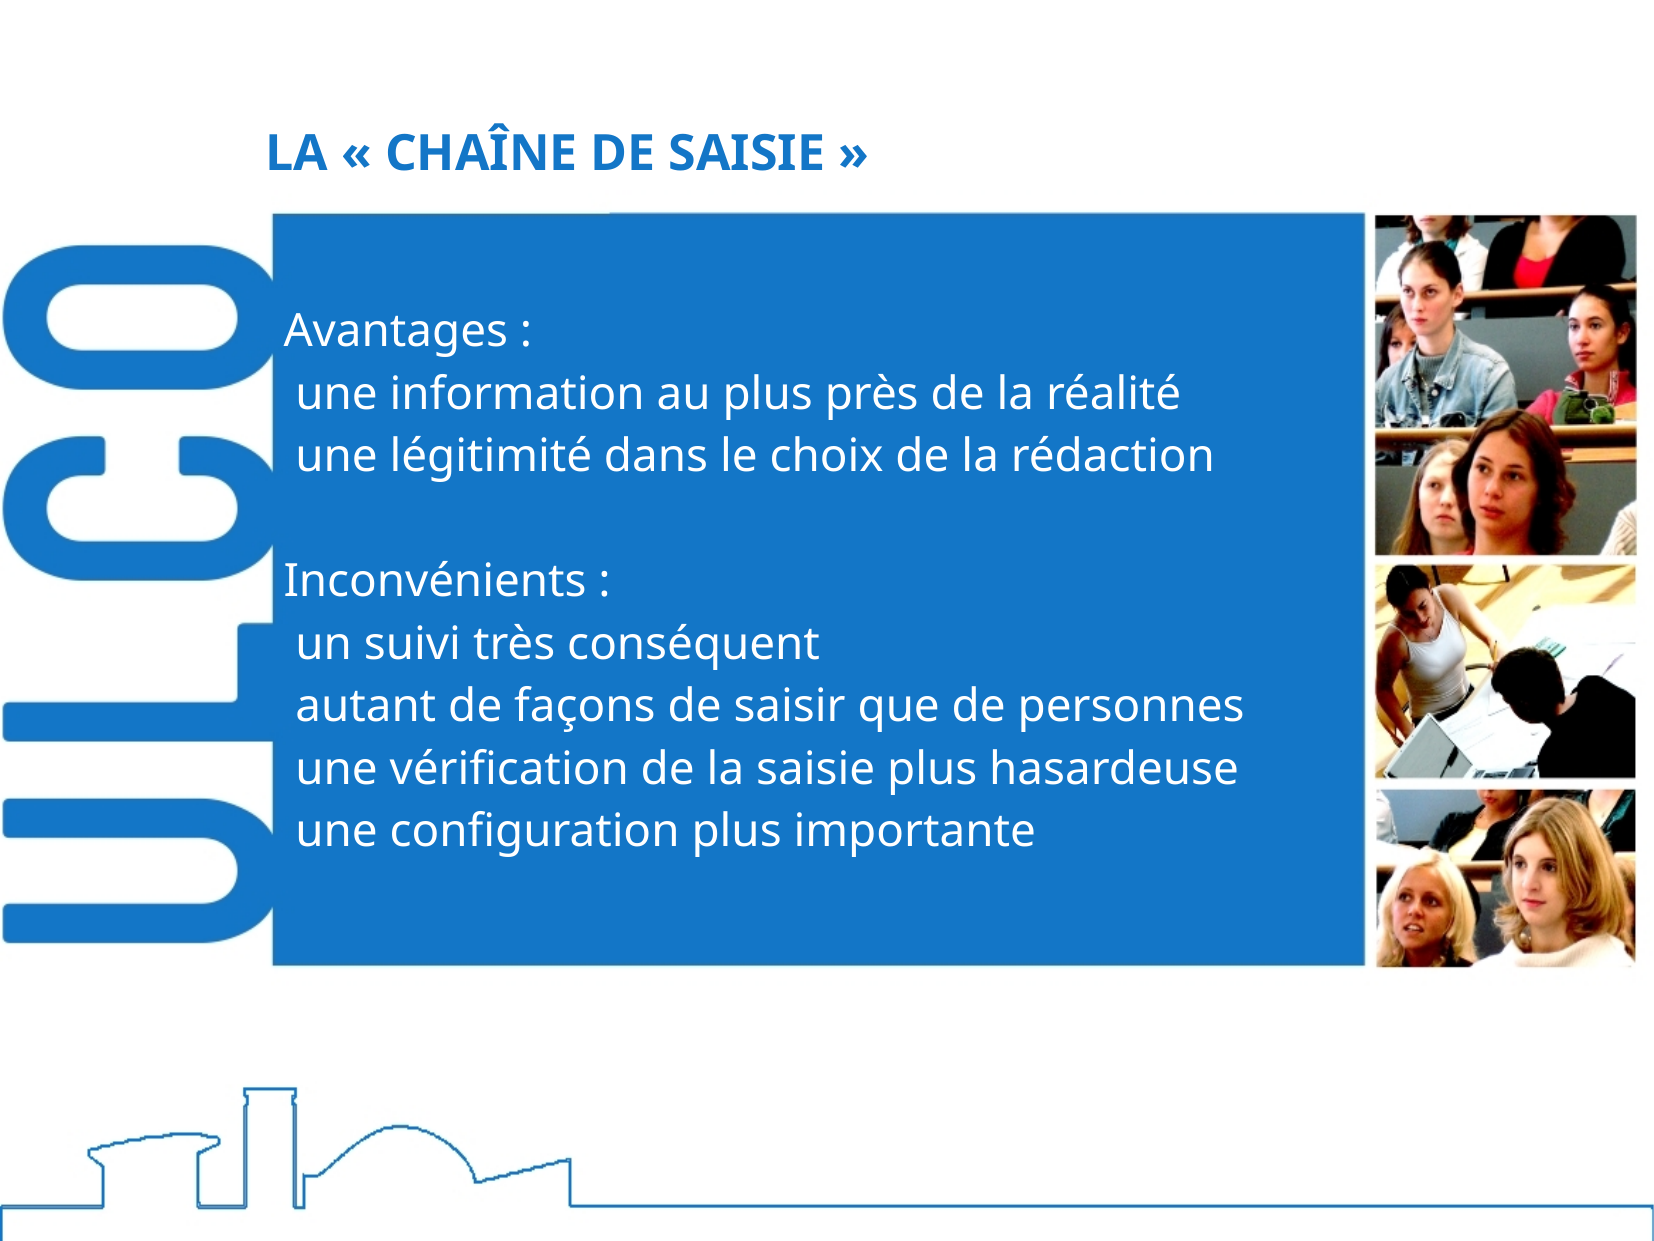

# LA « CHAÎNE DE SAISIE »
Avantages :
 une information au plus près de la réalité
 une légitimité dans le choix de la rédaction
Inconvénients :
 un suivi très conséquent
 autant de façons de saisir que de personnes
 une vérification de la saisie plus hasardeuse
 une configuration plus importante